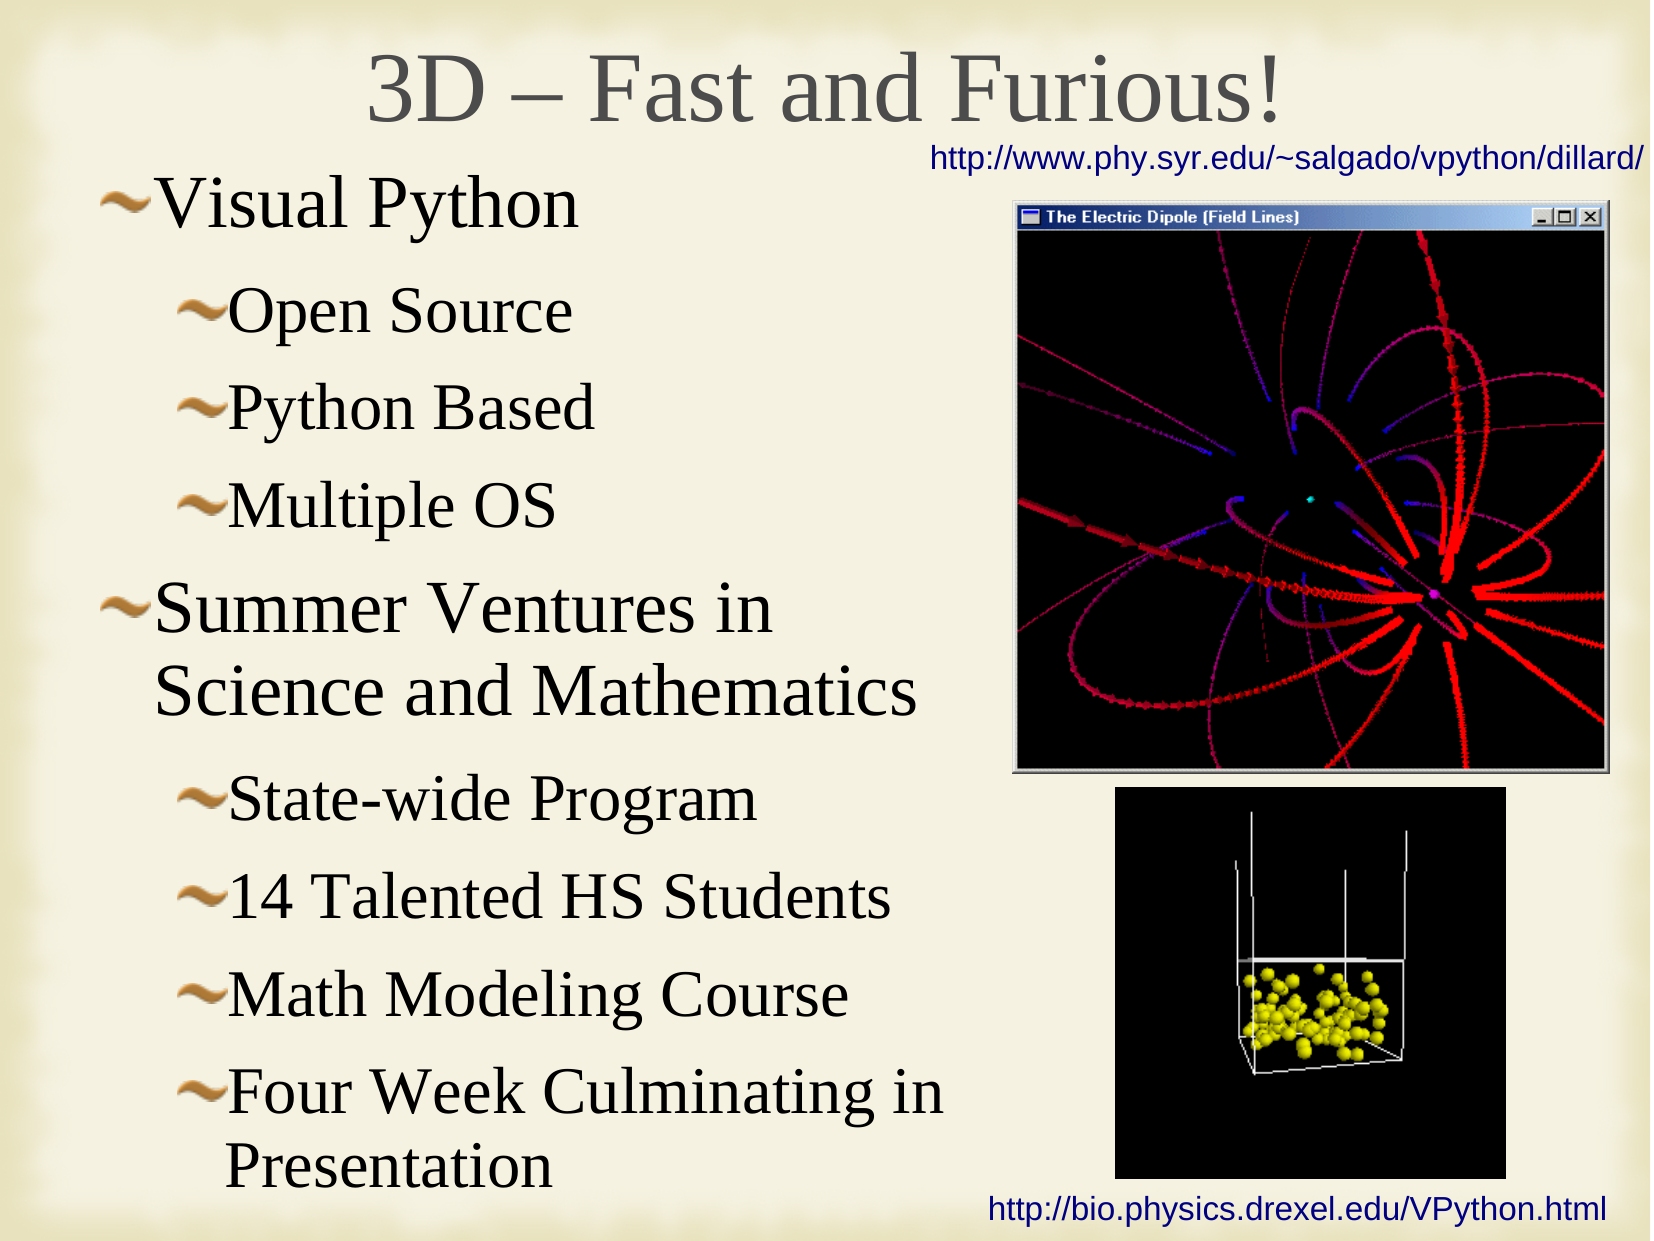

# 3D – Fast and Furious!
http://www.phy.syr.edu/~salgado/vpython/dillard/
Visual Python
Open Source
Python Based
Multiple OS
Summer Ventures in Science and Mathematics
State-wide Program
14 Talented HS Students
Math Modeling Course
Four Week Culminating in Presentation
http://bio.physics.drexel.edu/VPython.html